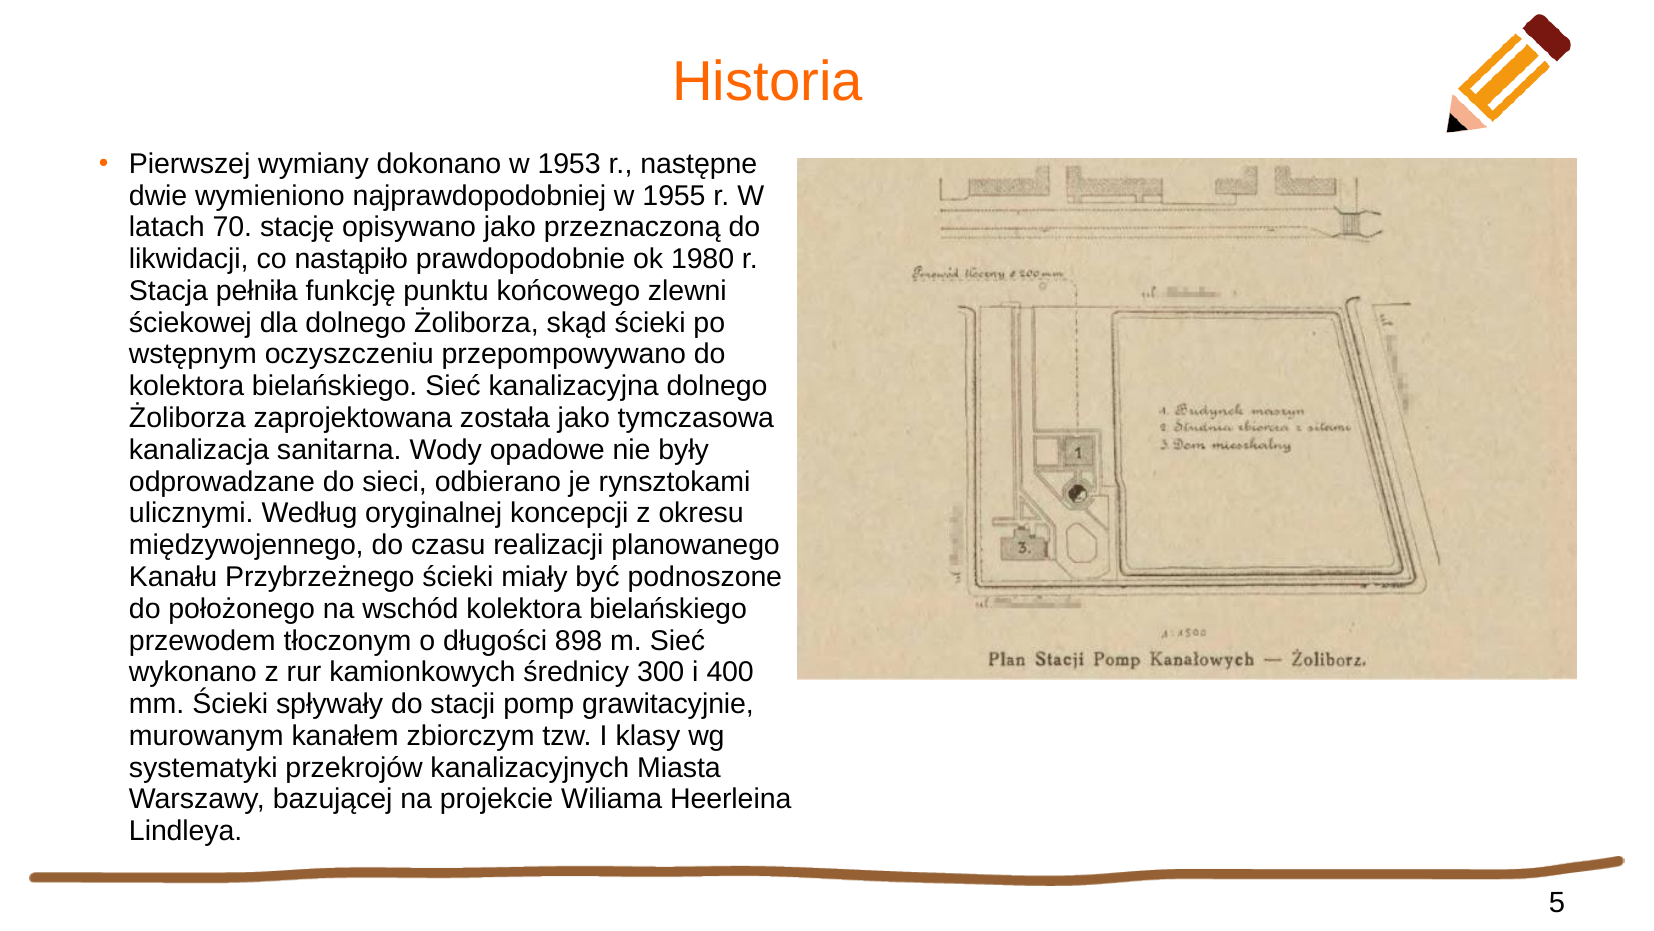

# Historia
Pierwszej wymiany dokonano w 1953 r., następne dwie wymieniono najprawdopodobniej w 1955 r. W latach 70. stację opisywano jako przeznaczoną do likwidacji, co nastąpiło prawdopodobnie ok 1980 r. Stacja pełniła funkcję punktu końcowego zlewni ściekowej dla dolnego Żoliborza, skąd ścieki po wstępnym oczyszczeniu przepompowywano do kolektora bielańskiego. Sieć kanalizacyjna dolnego Żoliborza zaprojektowana została jako tymczasowa kanalizacja sanitarna. Wody opadowe nie były odprowadzane do sieci, odbierano je rynsztokami ulicznymi. Według oryginalnej koncepcji z okresu międzywojennego, do czasu realizacji planowanego Kanału Przybrzeżnego ścieki miały być podnoszone do położonego na wschód kolektora bielańskiego przewodem tłoczonym o długości 898 m. Sieć wykonano z rur kamionkowych średnicy 300 i 400 mm. Ścieki spływały do stacji pomp grawitacyjnie, murowanym kanałem zbiorczym tzw. I klasy wg systematyki przekrojów kanalizacyjnych Miasta Warszawy, bazującej na projekcie Wiliama Heerleina Lindleya.
5